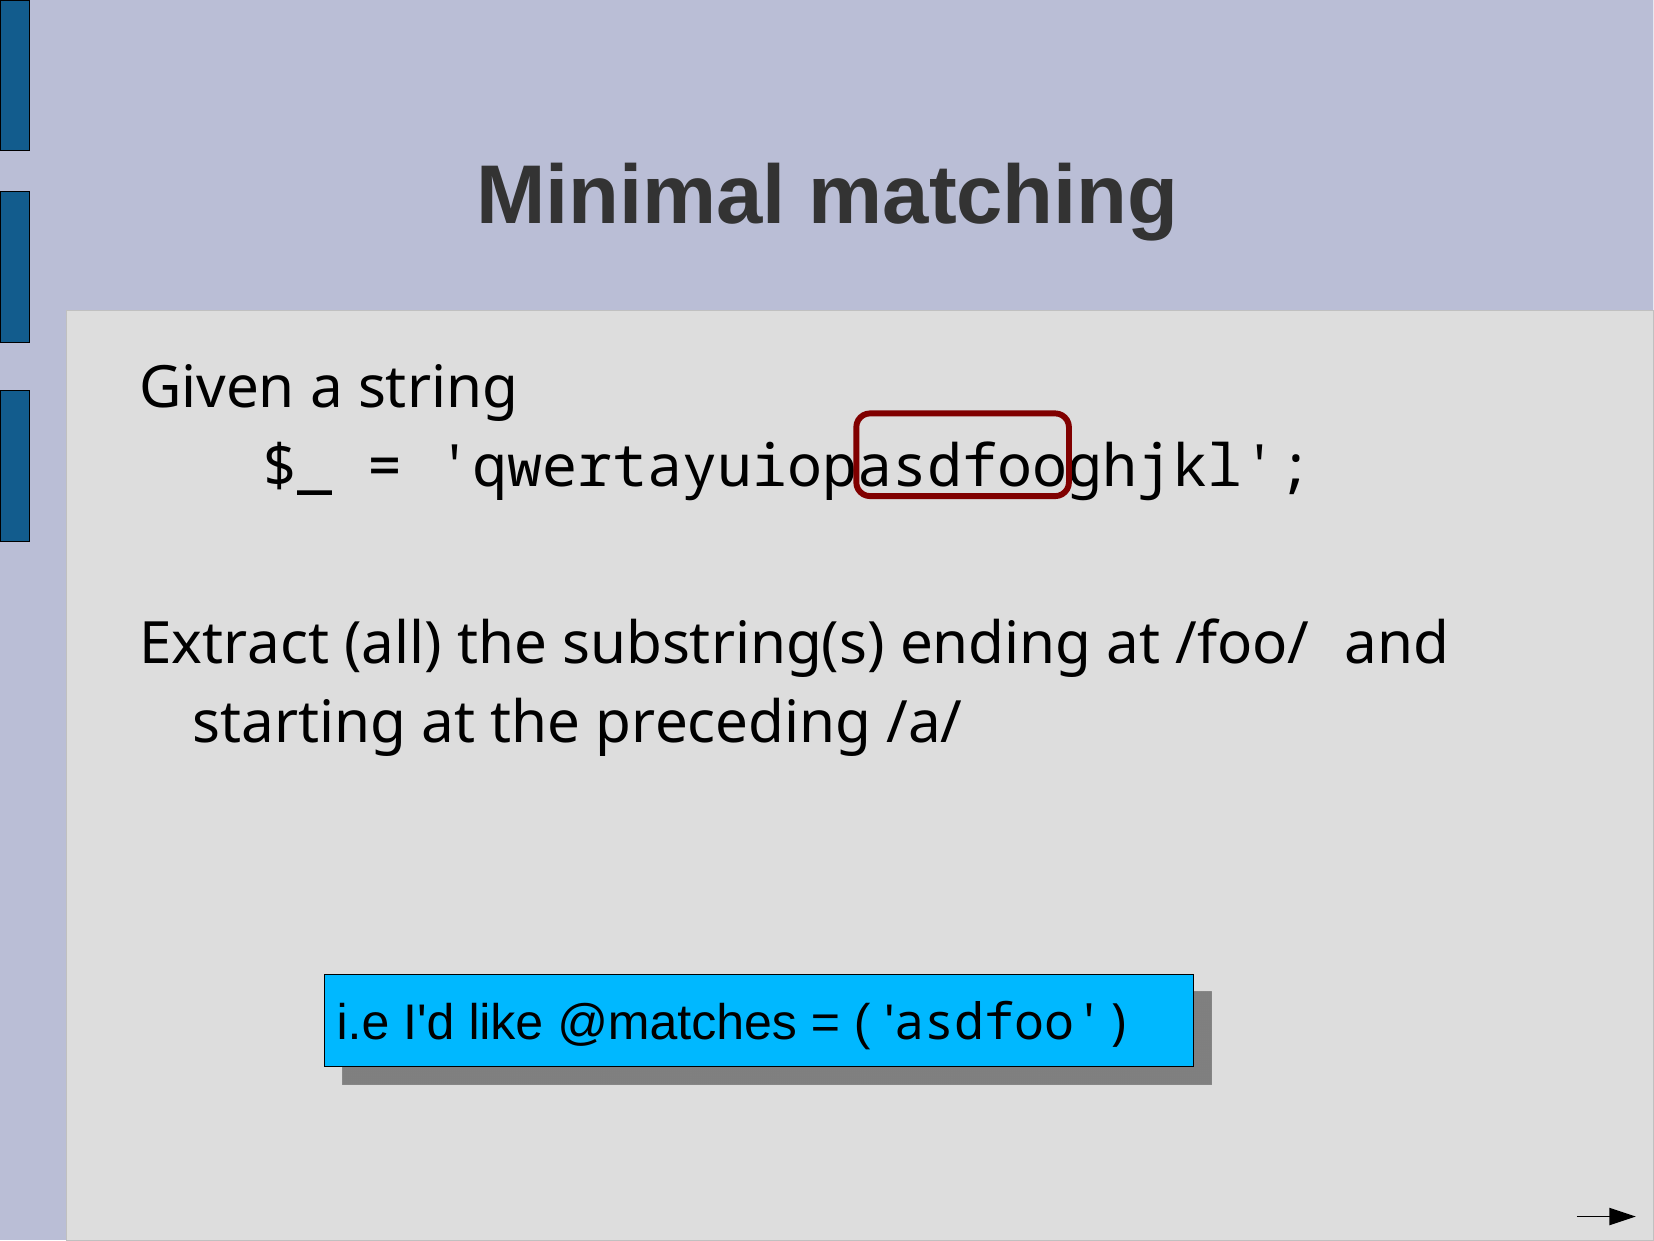

# Minimal matching
Given a string
 $_ = 'qwertayuiopasdfooghjkl';
Extract (all) the substring(s) ending at /foo/ and starting at the preceding /a/
i.e I'd like @matches = ( 'asdfoo')